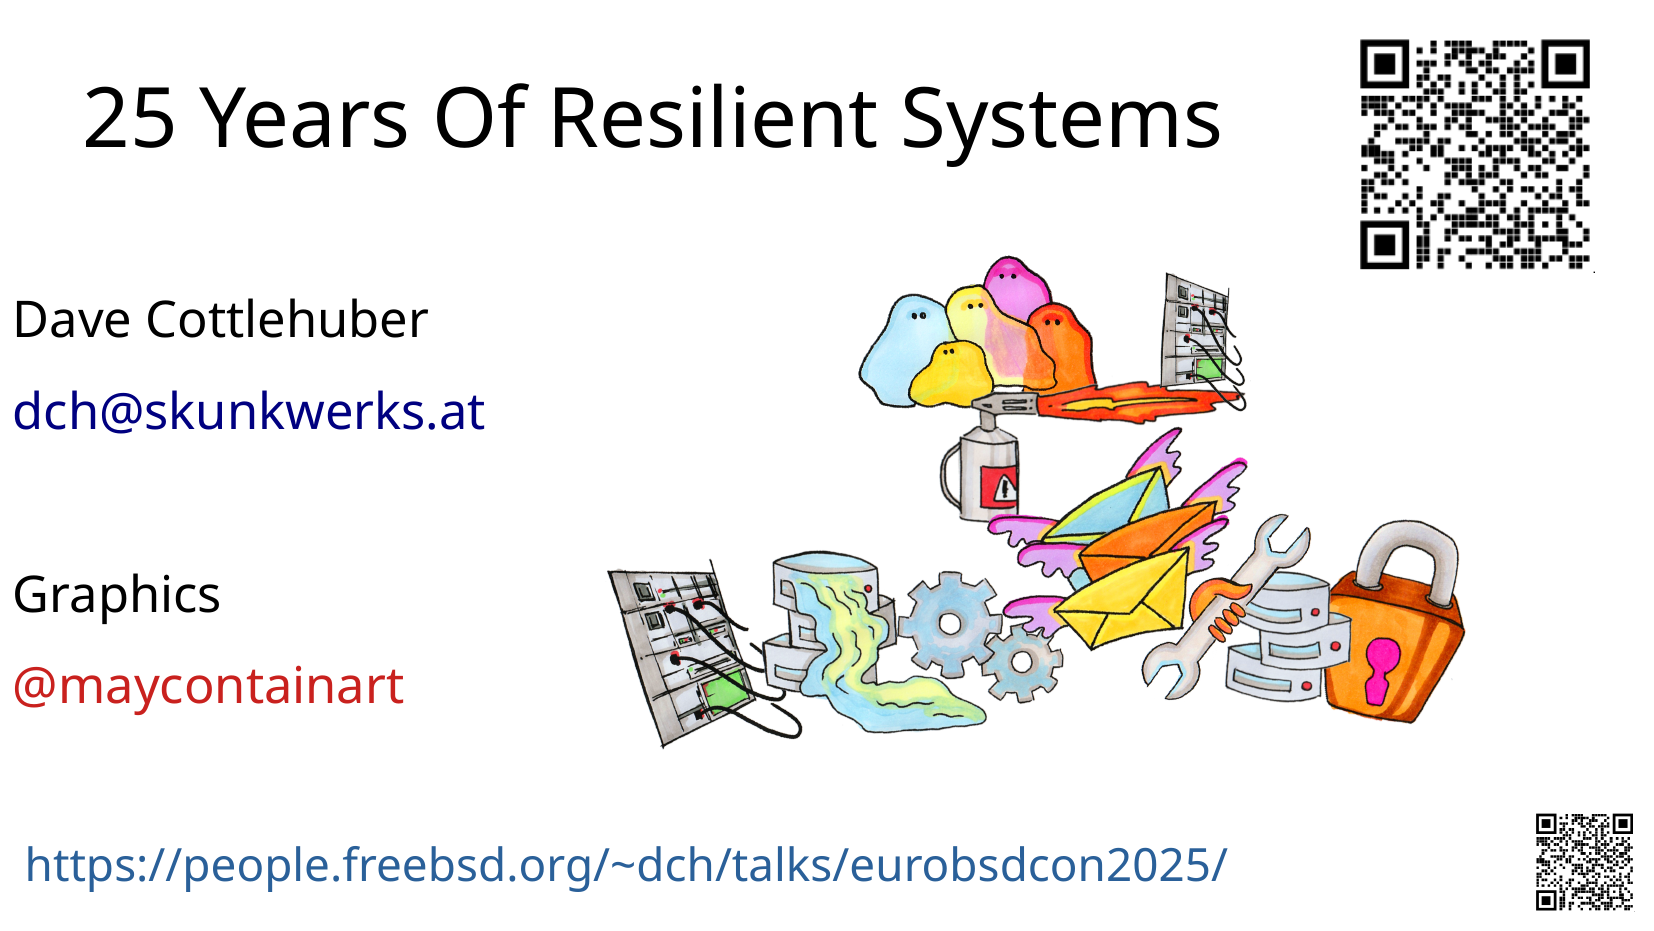

# 25 Years Of Resilient Systems
Dave Cottlehuber
dch@skunkwerks.at
Graphics
@maycontainart
 https://people.freebsd.org/~dch/talks/eurobsdcon2025/